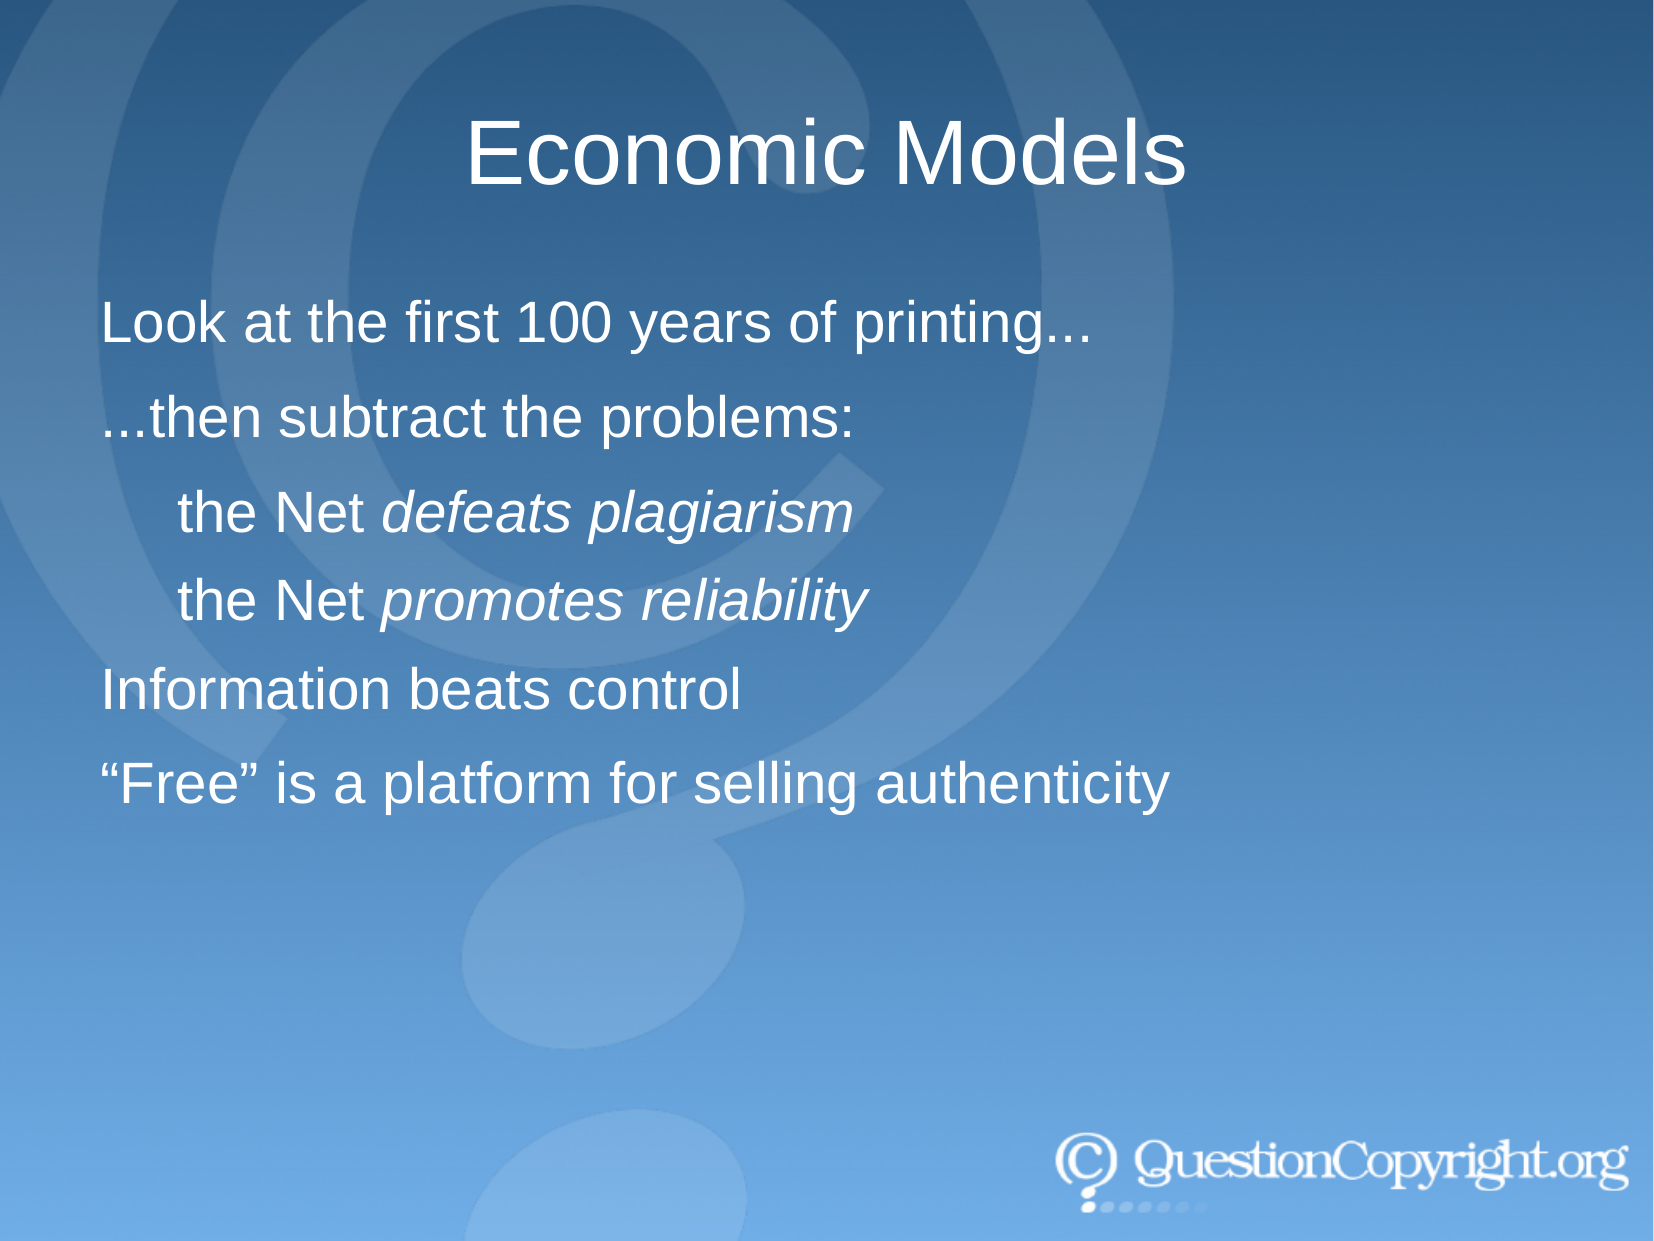

# Economic Models
Look at the first 100 years of printing...
...then subtract the problems:
the Net defeats plagiarism
the Net promotes reliability
Information beats control
“Free” is a platform for selling authenticity